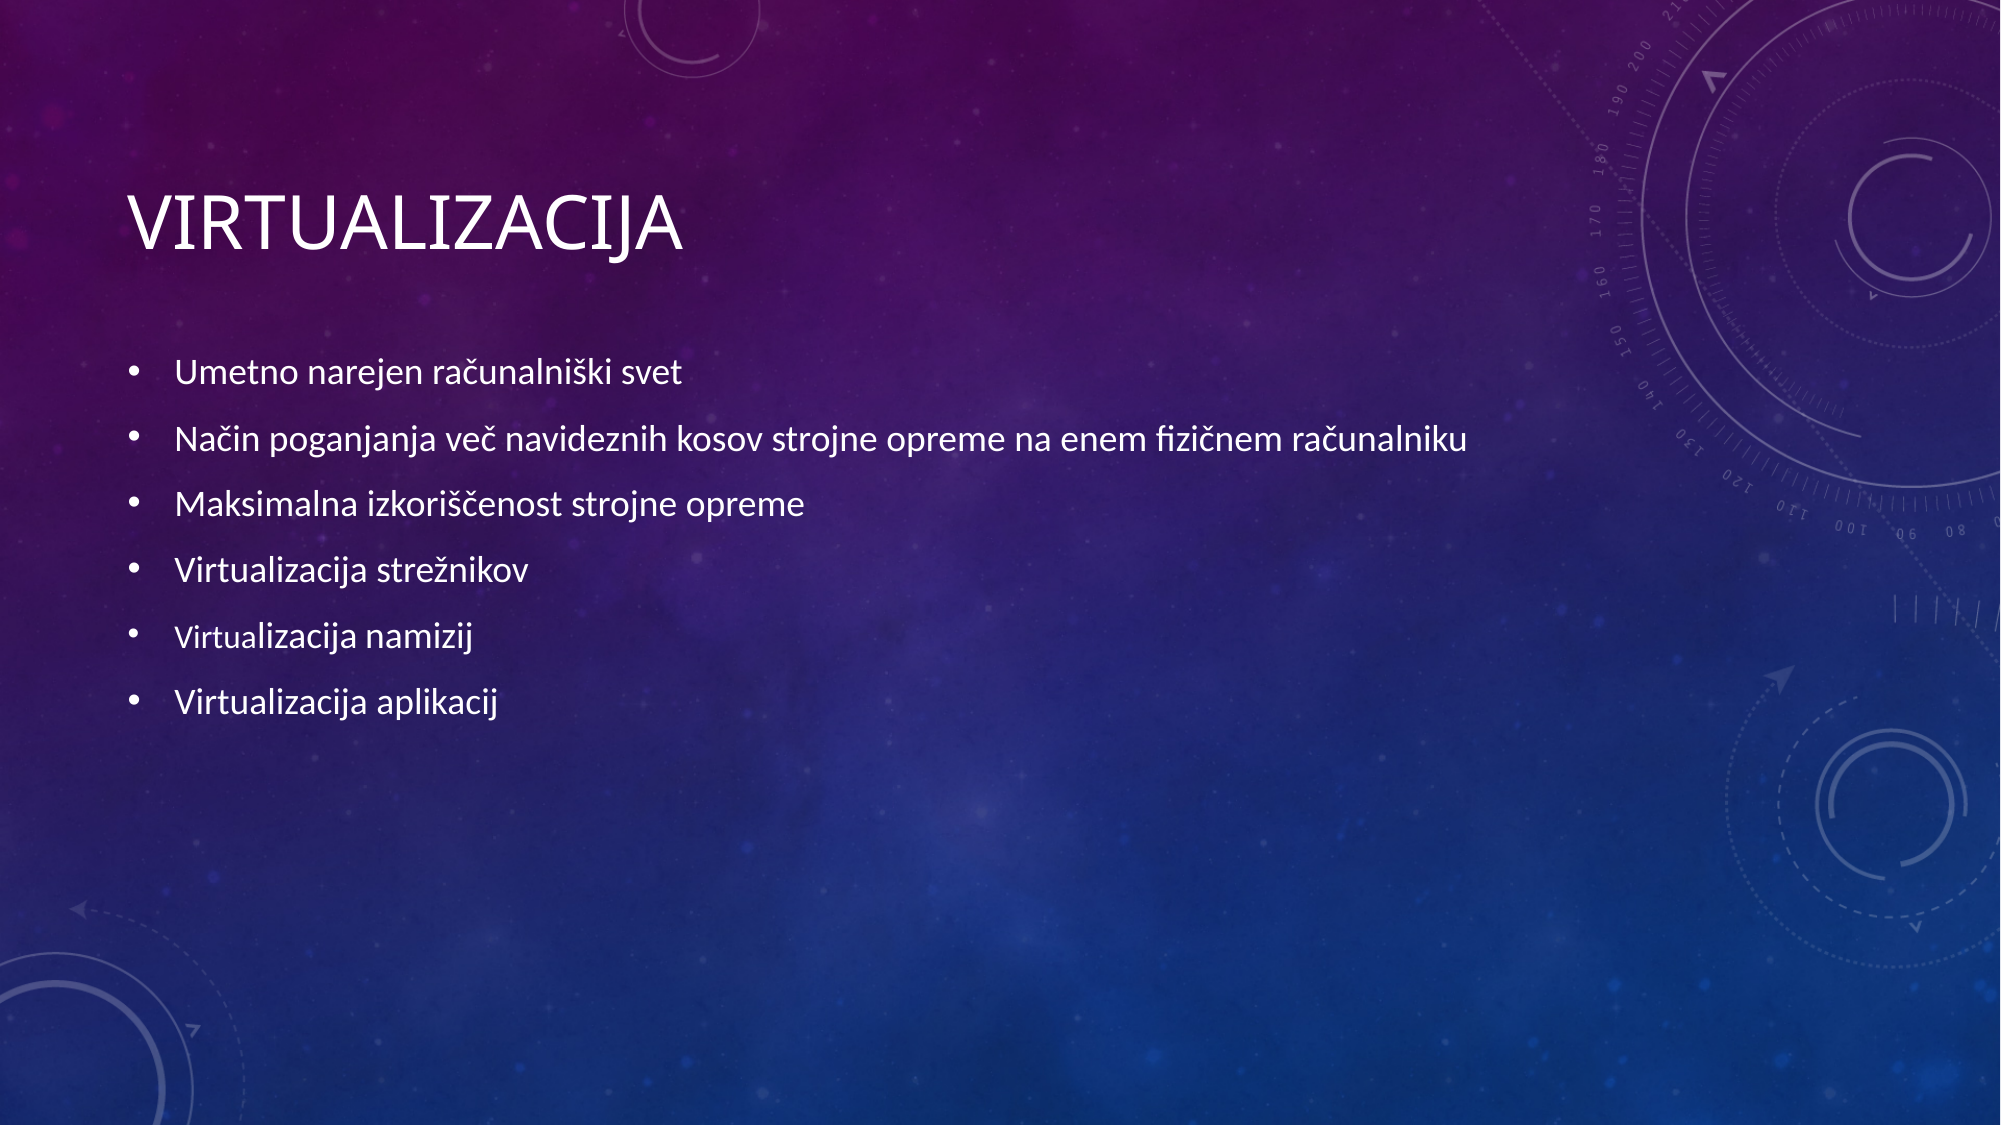

# virtualizacija
Umetno narejen računalniški svet
Način poganjanja več navideznih kosov strojne opreme na enem fizičnem računalniku
Maksimalna izkoriščenost strojne opreme
Virtualizacija strežnikov
Virtualizacija namizij
Virtualizacija aplikacij